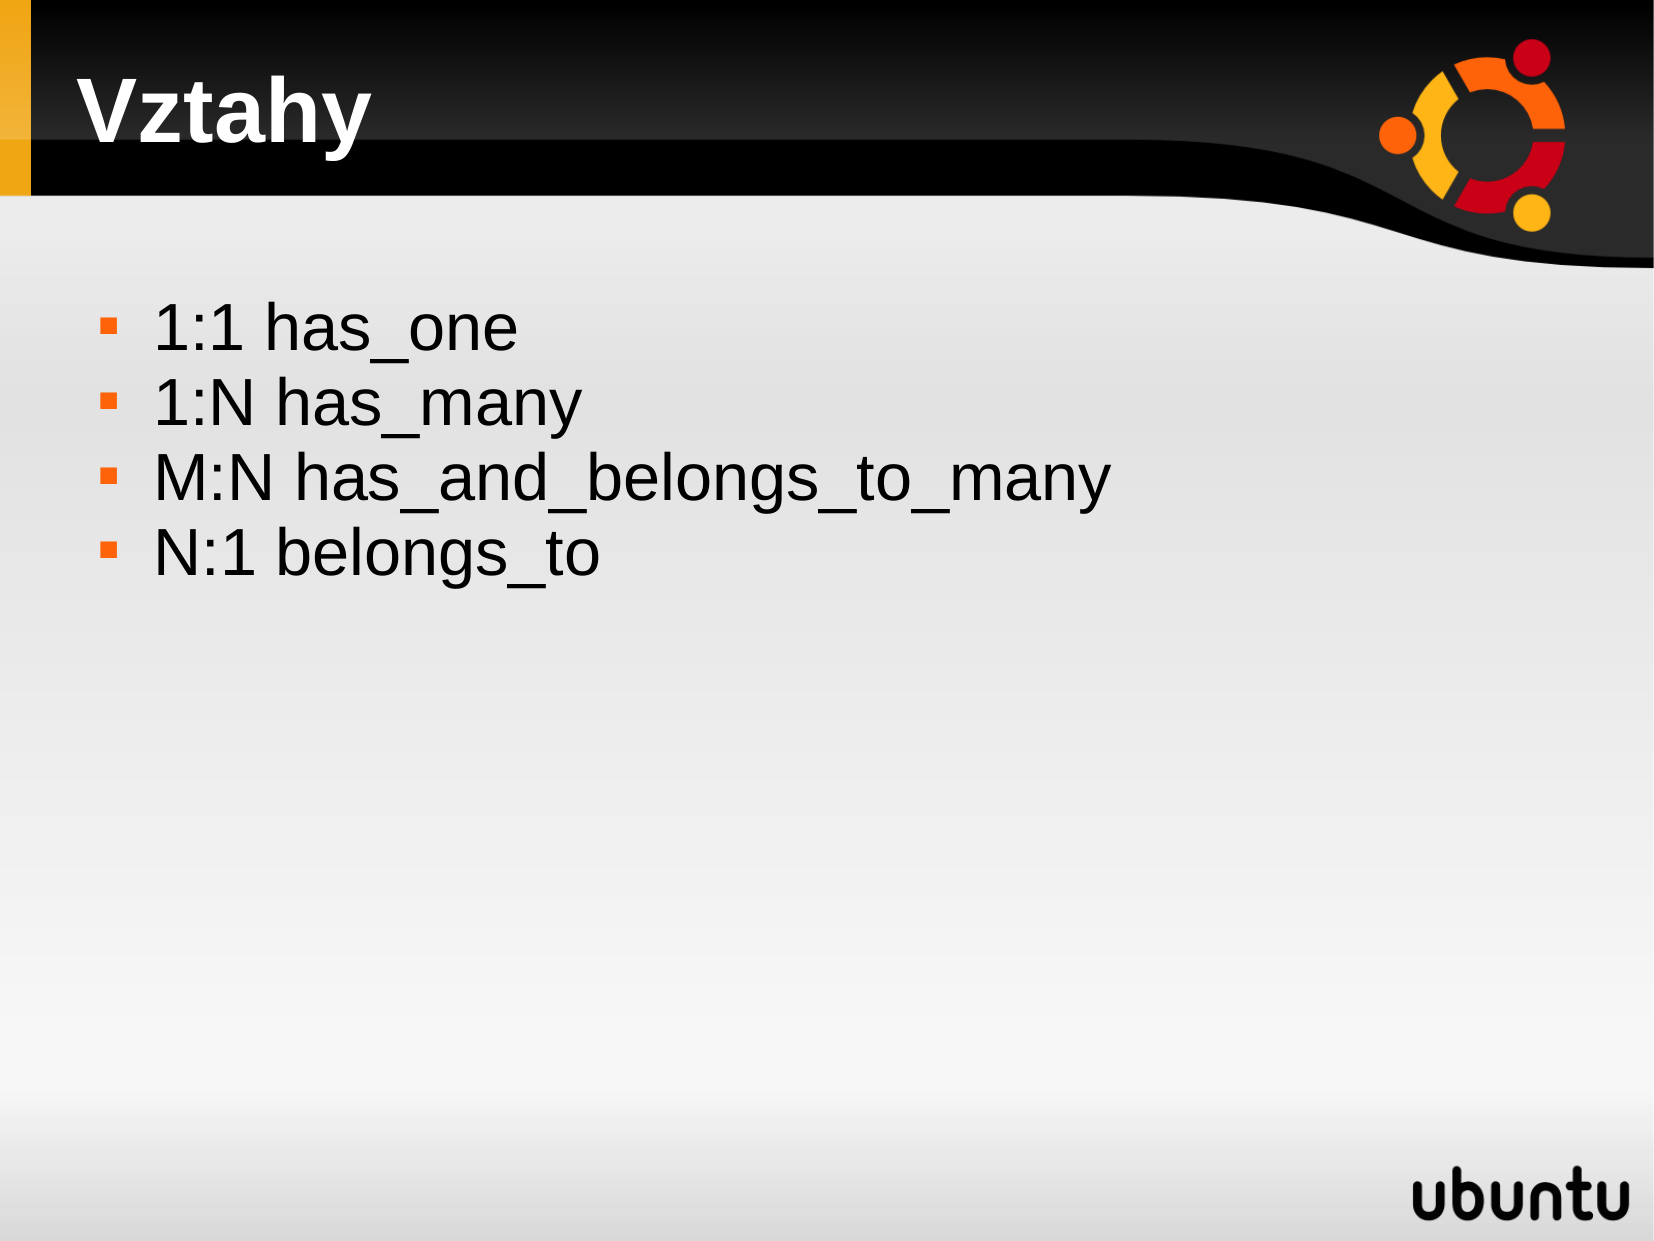

# Vztahy
1:1 has_one
1:N has_many
M:N has_and_belongs_to_many
N:1 belongs_to